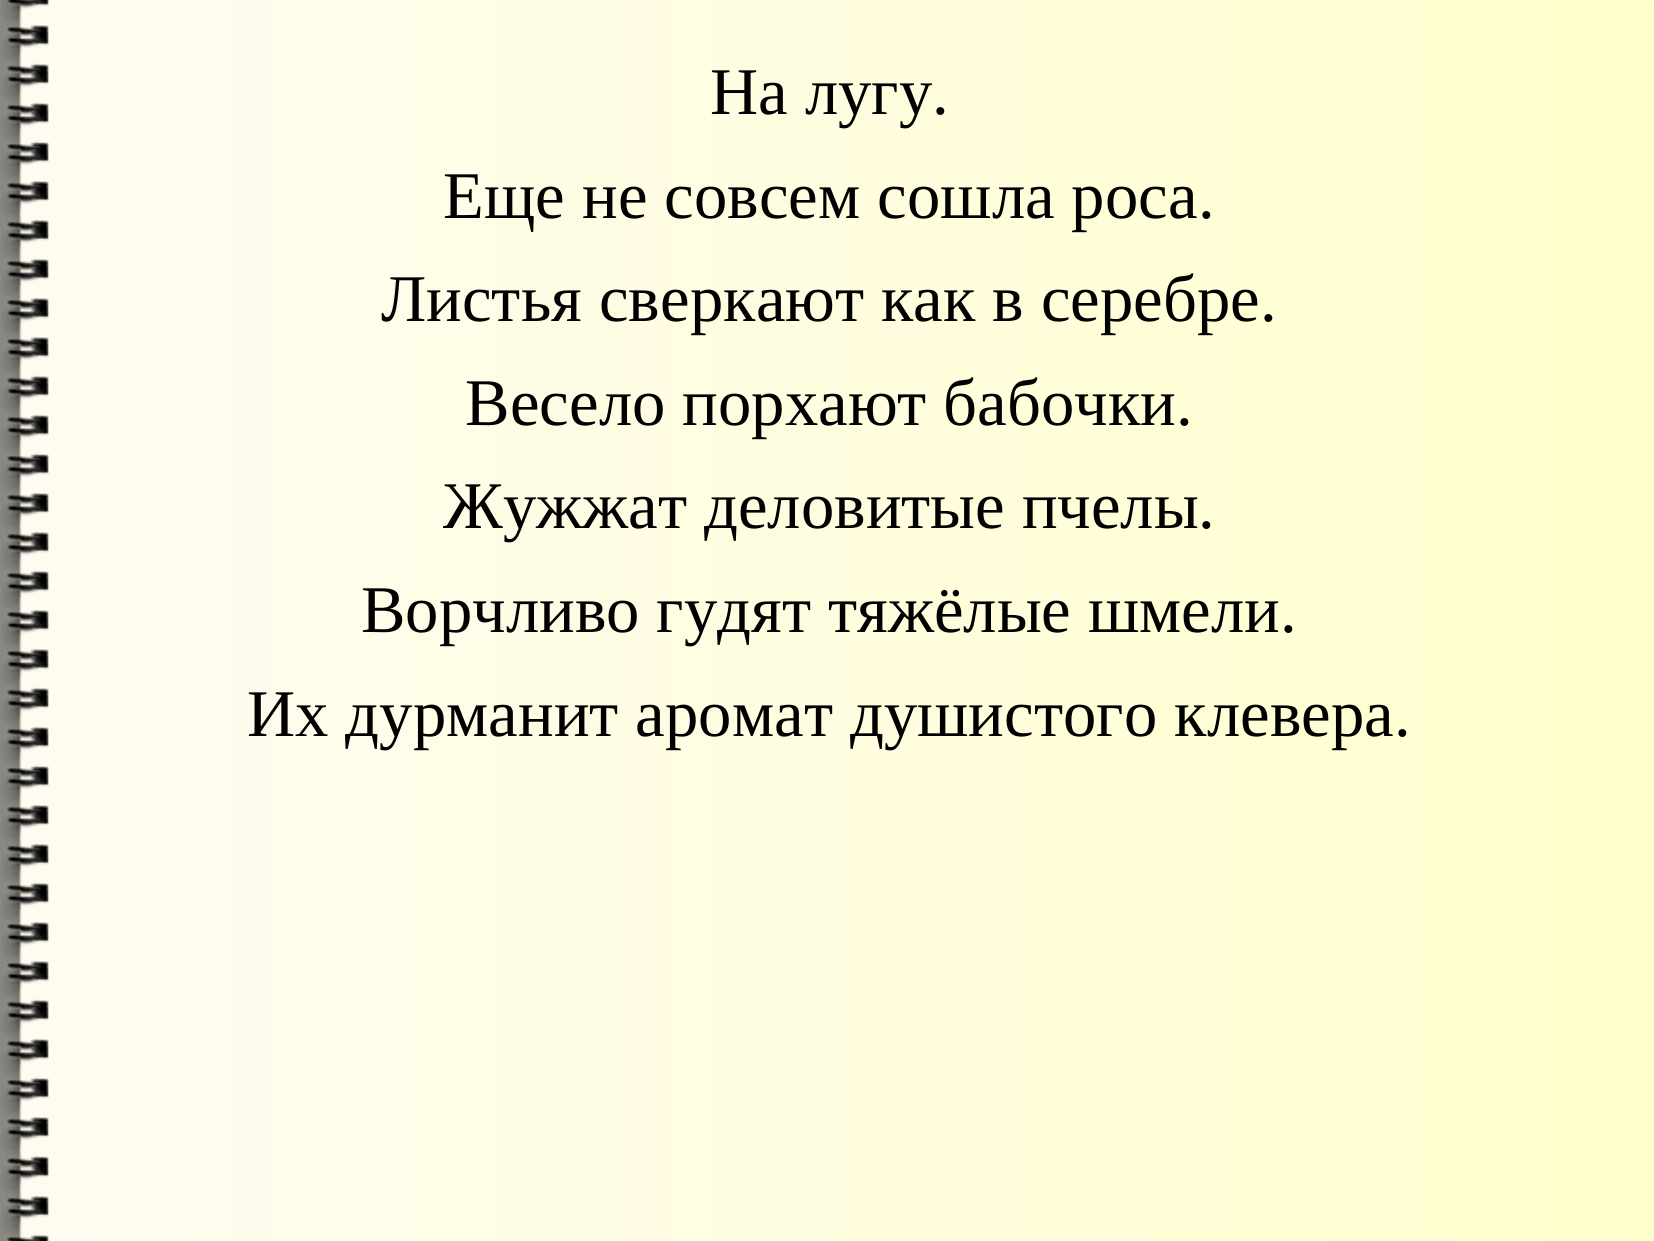

# На лугу.
Еще не совсем сошла роса.
Листья сверкают как в серебре.
Весело порхают бабочки.
Жужжат деловитые пчелы.
Ворчливо гудят тяжёлые шмели.
Их дурманит аромат душистого клевера.